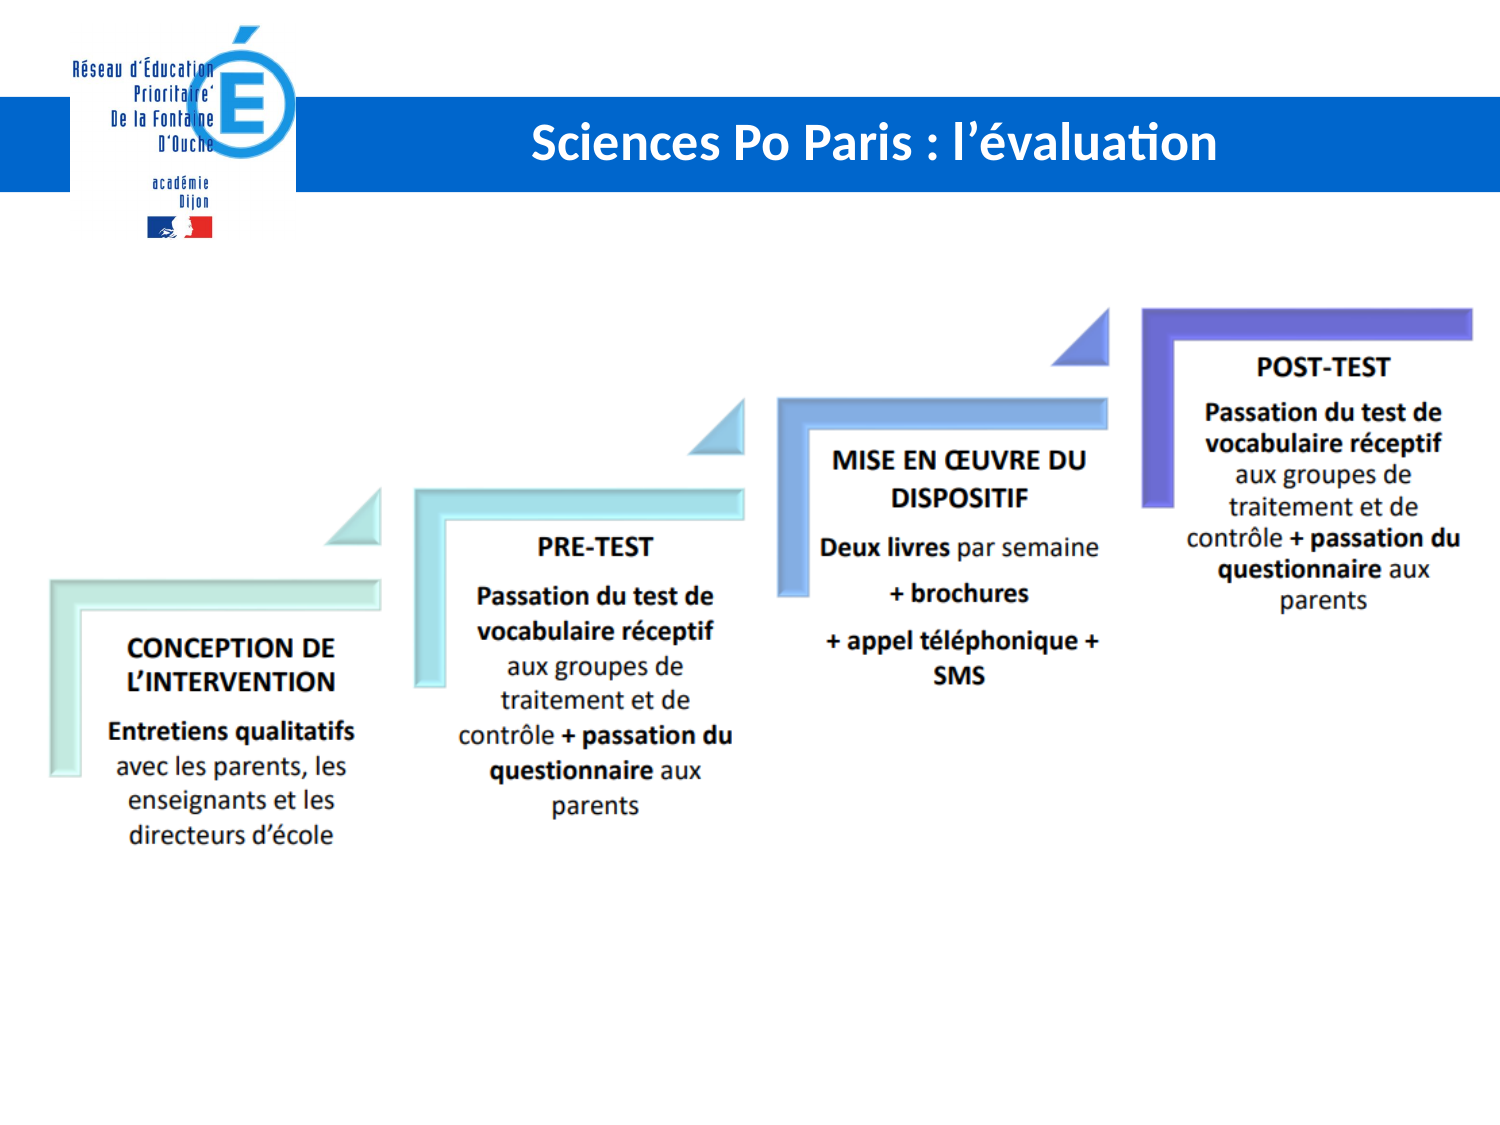

Sciences Po Paris : l’évaluation
Des tests de vocabulaire réceptif (= compréhension de mots utilisés par un interlocuteur) : pré test post test
Outil d’évaluation auprès des familles : enquête avant et après l’intervention.